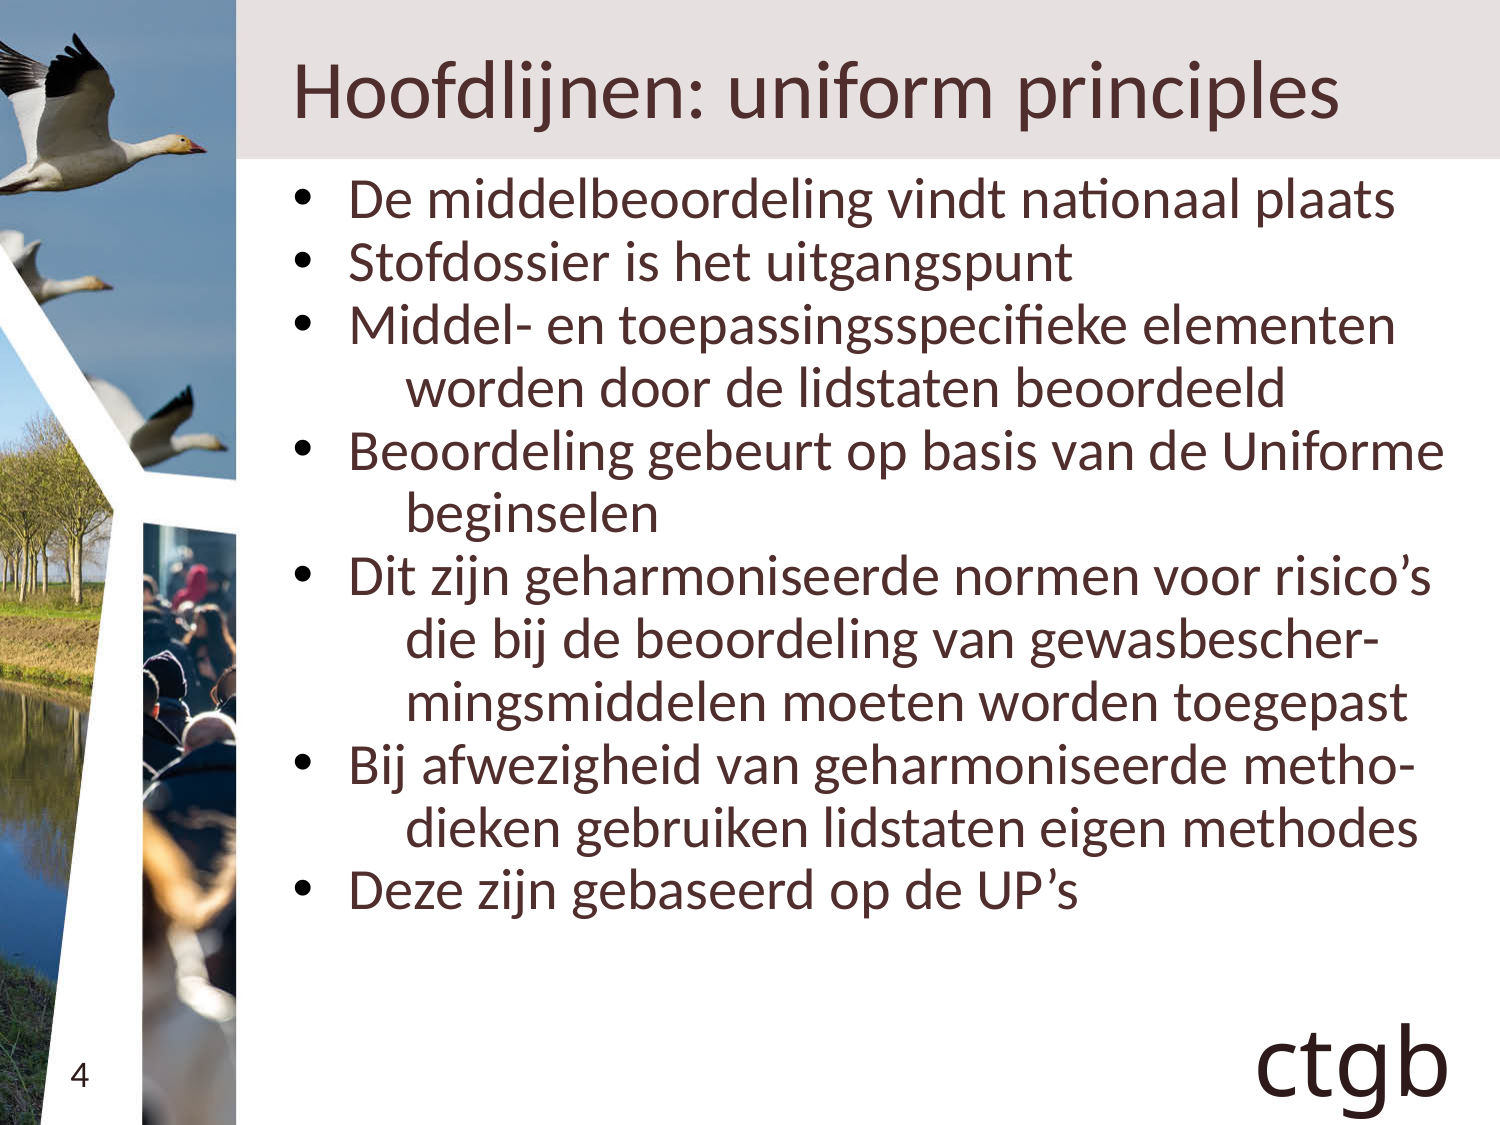

# Hoofdlijnen: uniform principles
De middelbeoordeling vindt nationaal plaats
Stofdossier is het uitgangspunt
Middel- en toepassingsspecifieke elementen worden door de lidstaten beoordeeld
Beoordeling gebeurt op basis van de Uniforme beginselen
Dit zijn geharmoniseerde normen voor risico’s die bij de beoordeling van gewasbescher-mingsmiddelen moeten worden toegepast
Bij afwezigheid van geharmoniseerde metho-dieken gebruiken lidstaten eigen methodes
Deze zijn gebaseerd op de UP’s